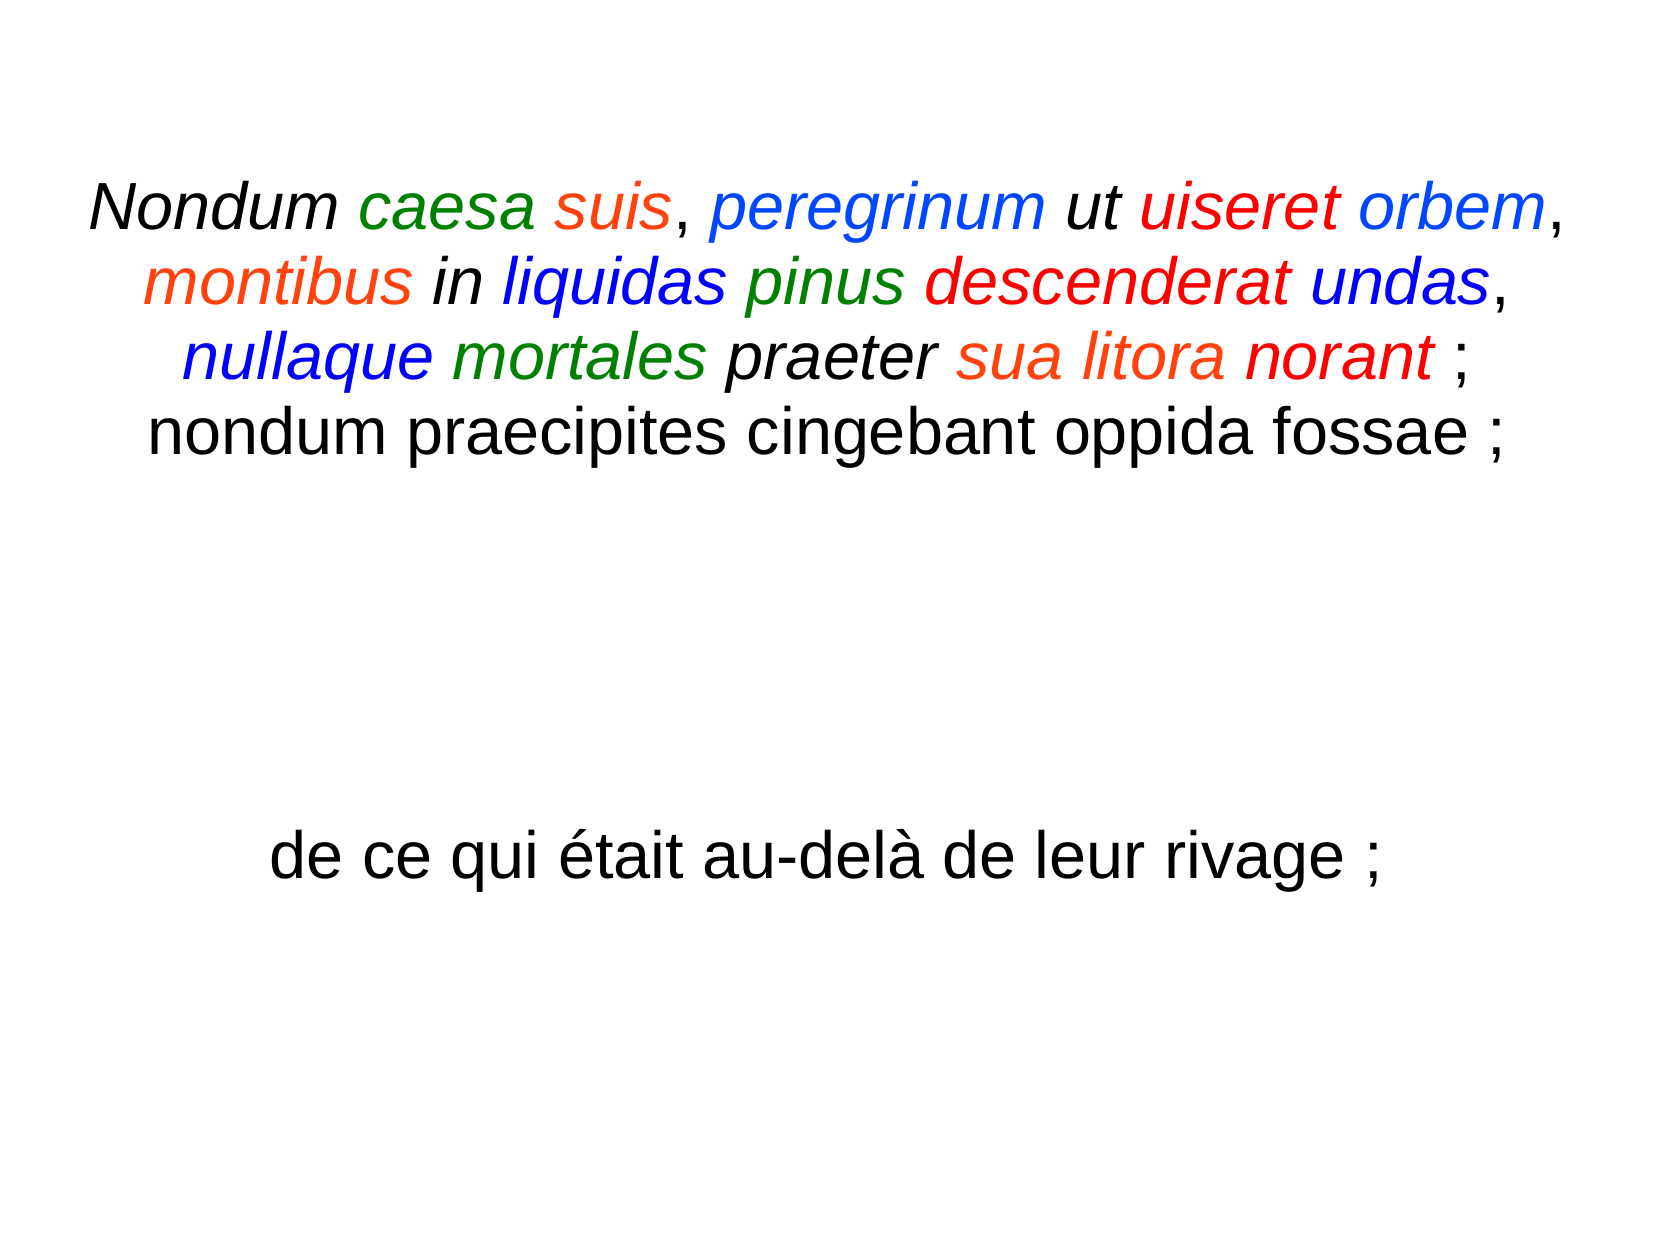

# Nondum caesa suis, peregrinum ut uiseret orbem, montibus in liquidas pinus descenderat undas, nullaque mortales praeter sua litora norant ; nondum praecipites cingebant oppida fossae ;
de ce qui était au-delà de leur rivage ;